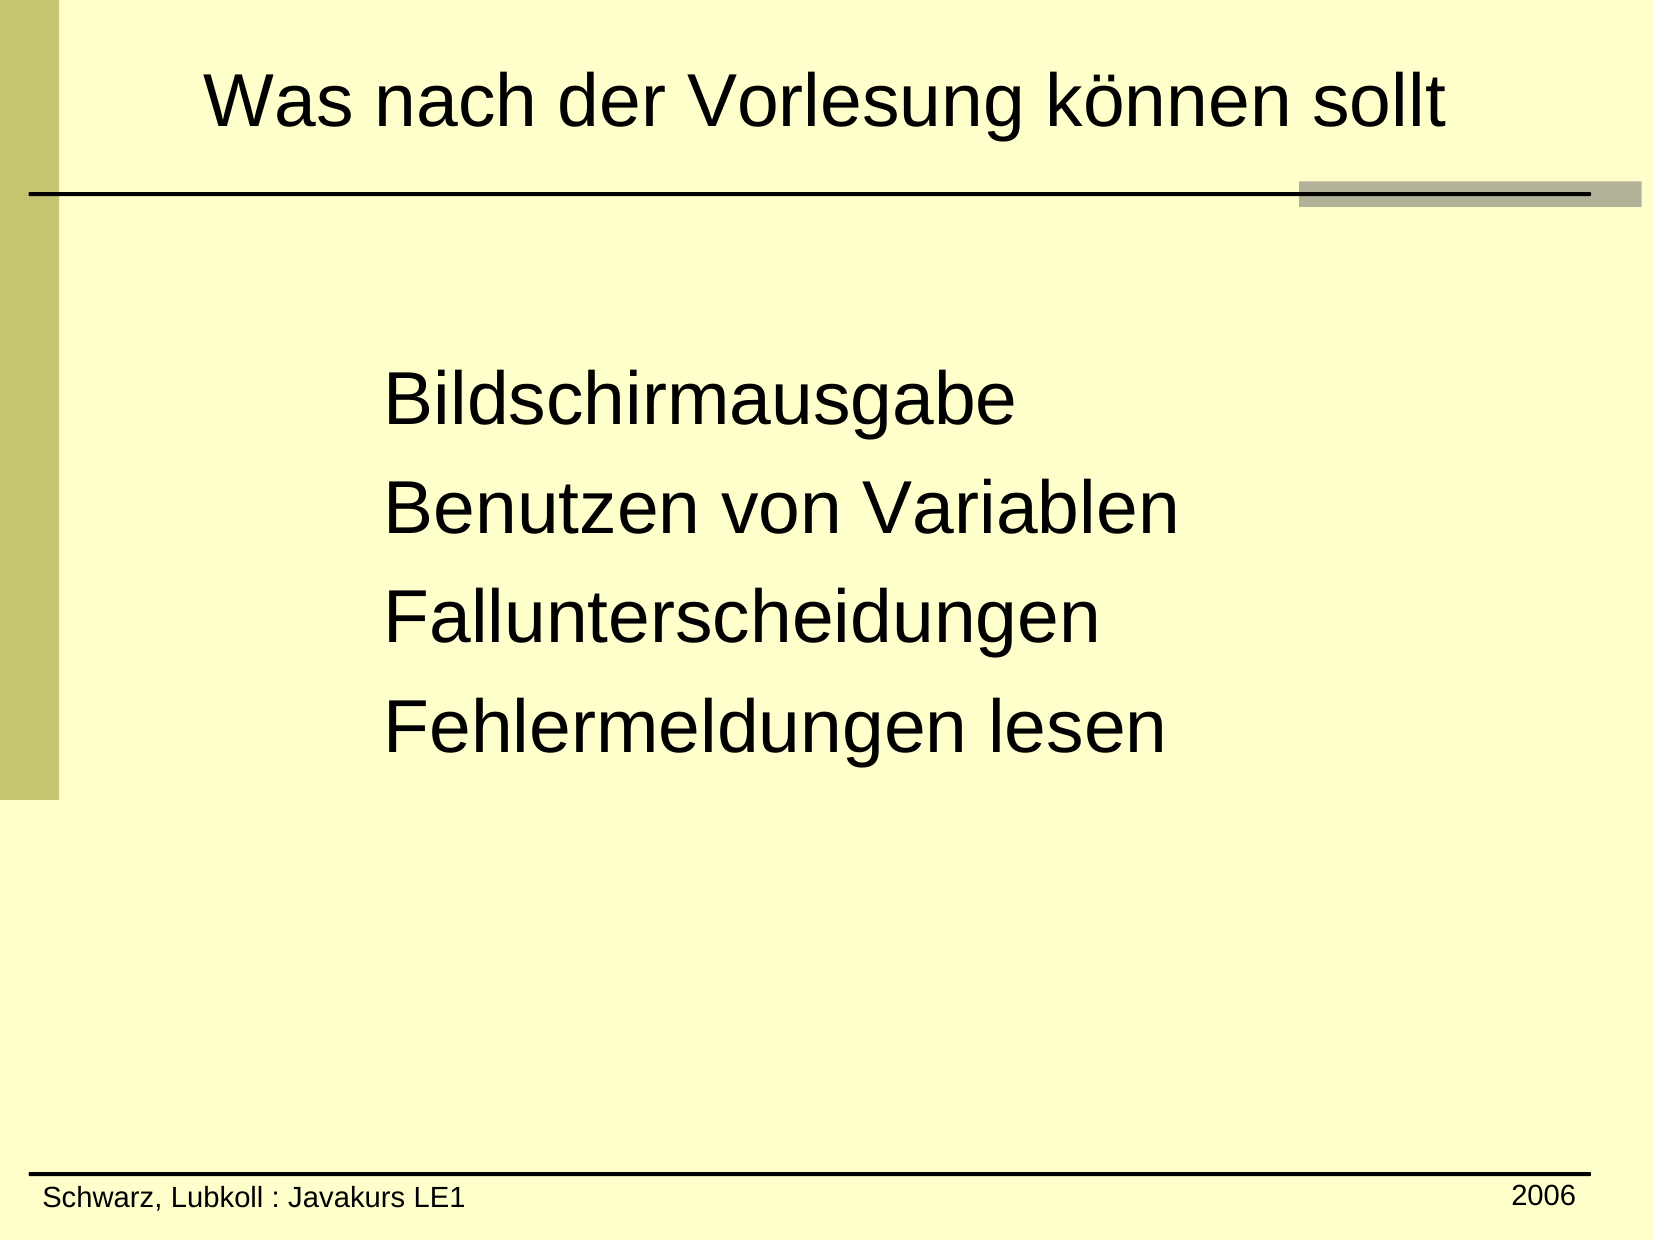

# Was nach der Vorlesung können sollt
Bildschirmausgabe
Benutzen von Variablen
Fallunterscheidungen
Fehlermeldungen lesen